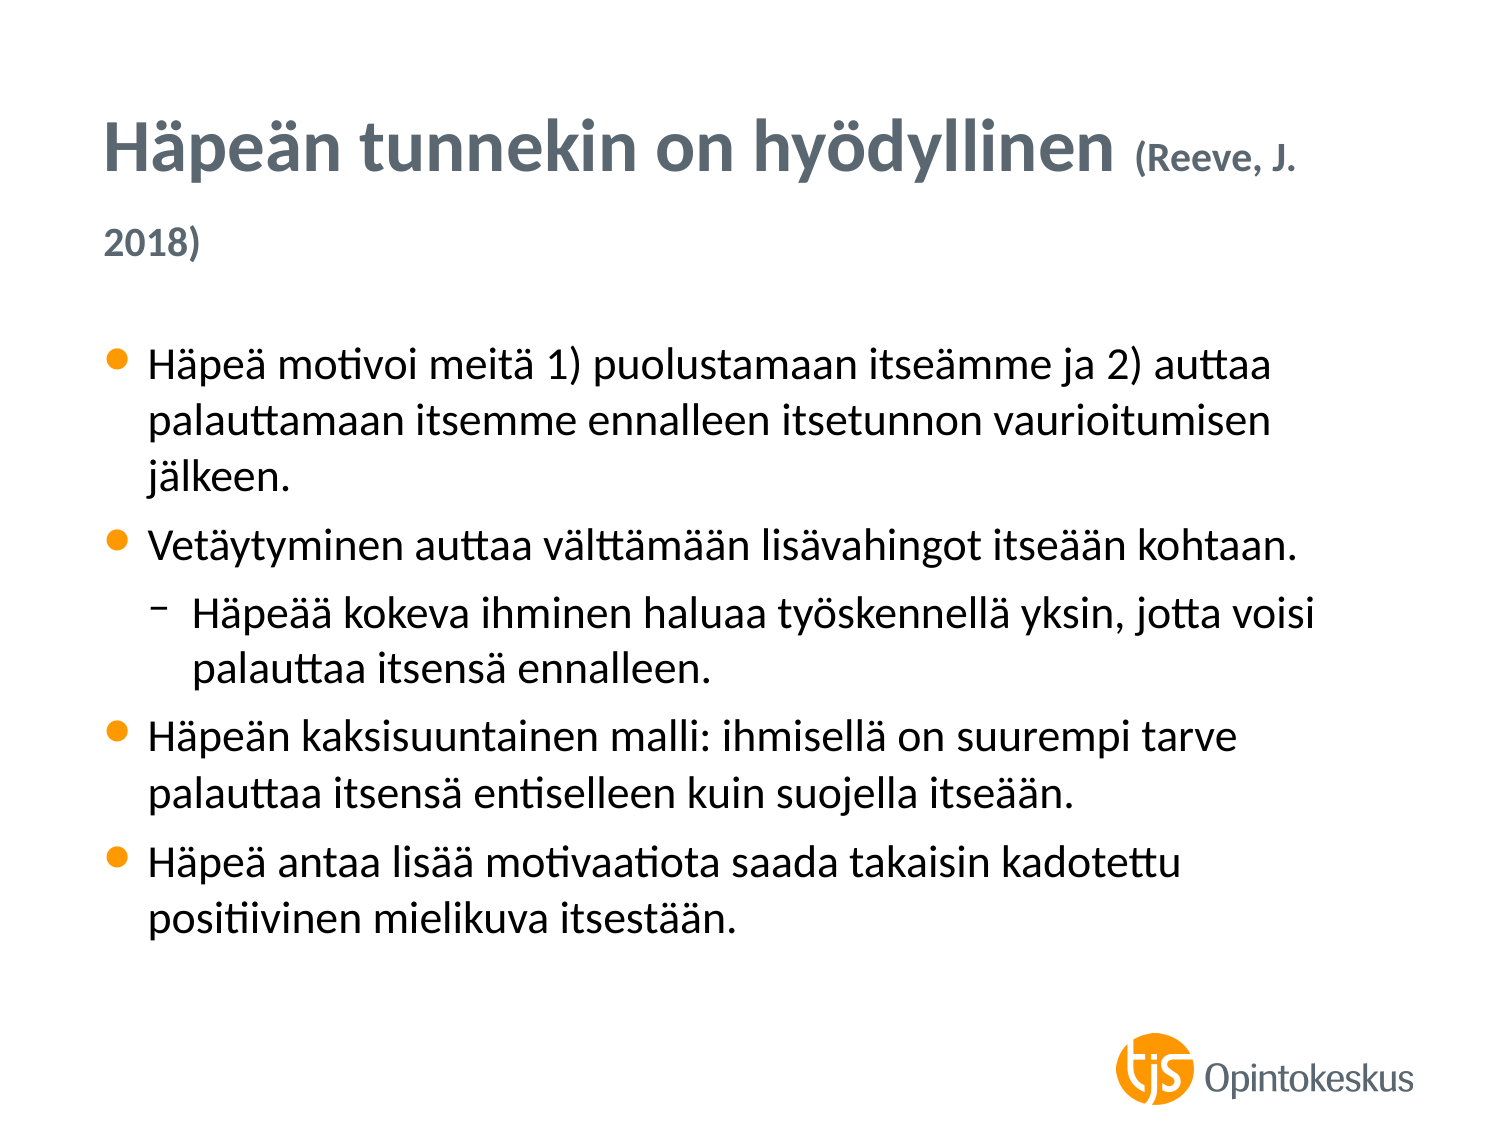

Häpeän tunnekin on hyödyllinen (Reeve, J. 2018)
# Häpeä motivoi meitä 1) puolustamaan itseämme ja 2) auttaa palauttamaan itsemme ennalleen itsetunnon vaurioitumisen jälkeen.
Vetäytyminen auttaa välttämään lisävahingot itseään kohtaan.
Häpeää kokeva ihminen haluaa työskennellä yksin, jotta voisi palauttaa itsensä ennalleen.
Häpeän kaksisuuntainen malli: ihmisellä on suurempi tarve palauttaa itsensä entiselleen kuin suojella itseään.
Häpeä antaa lisää motivaatiota saada takaisin kadotettu positiivinen mielikuva itsestään.